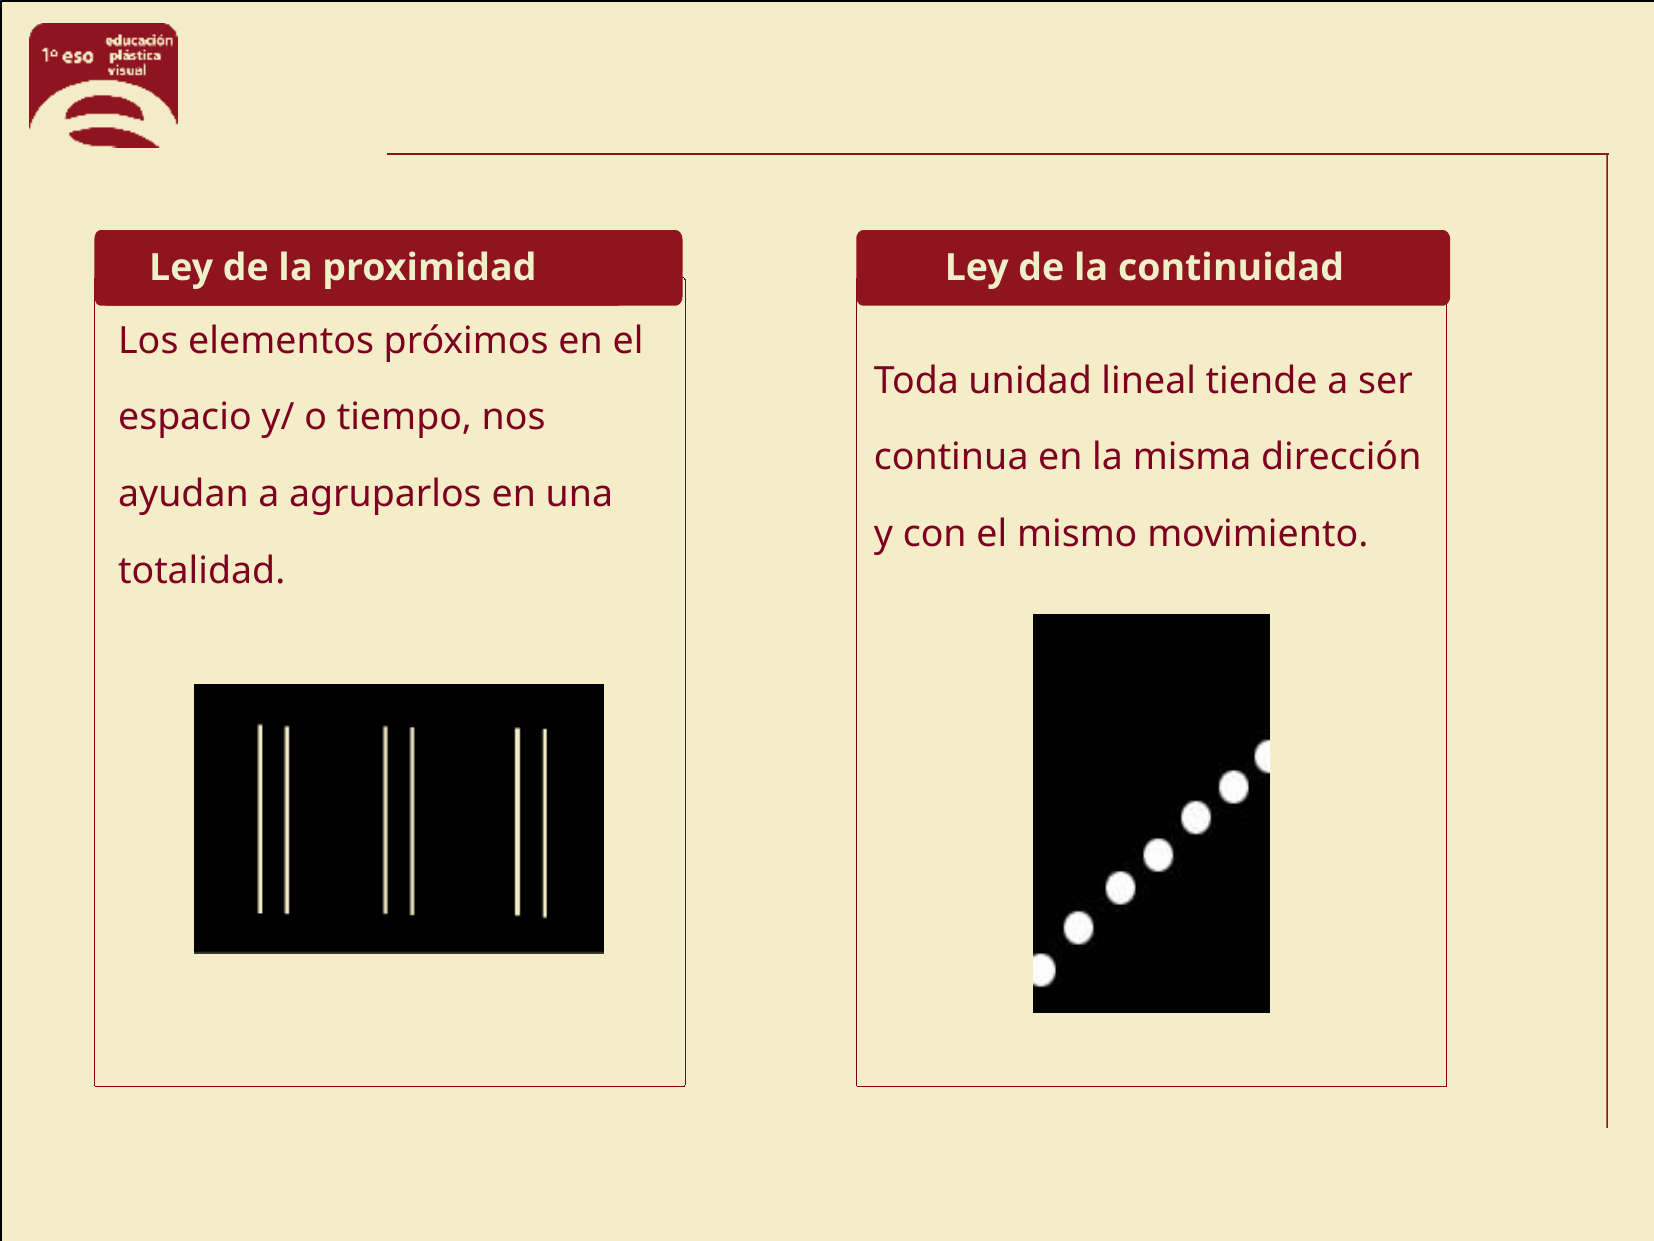

Ley de la proximidad
Ley de la proximidad
Ley de la continuidad
Los elementos próximos en el espacio y/ o tiempo, nos ayudan a agruparlos en una totalidad.
#
Toda unidad lineal tiende a ser continua en la misma dirección y con el mismo movimiento.